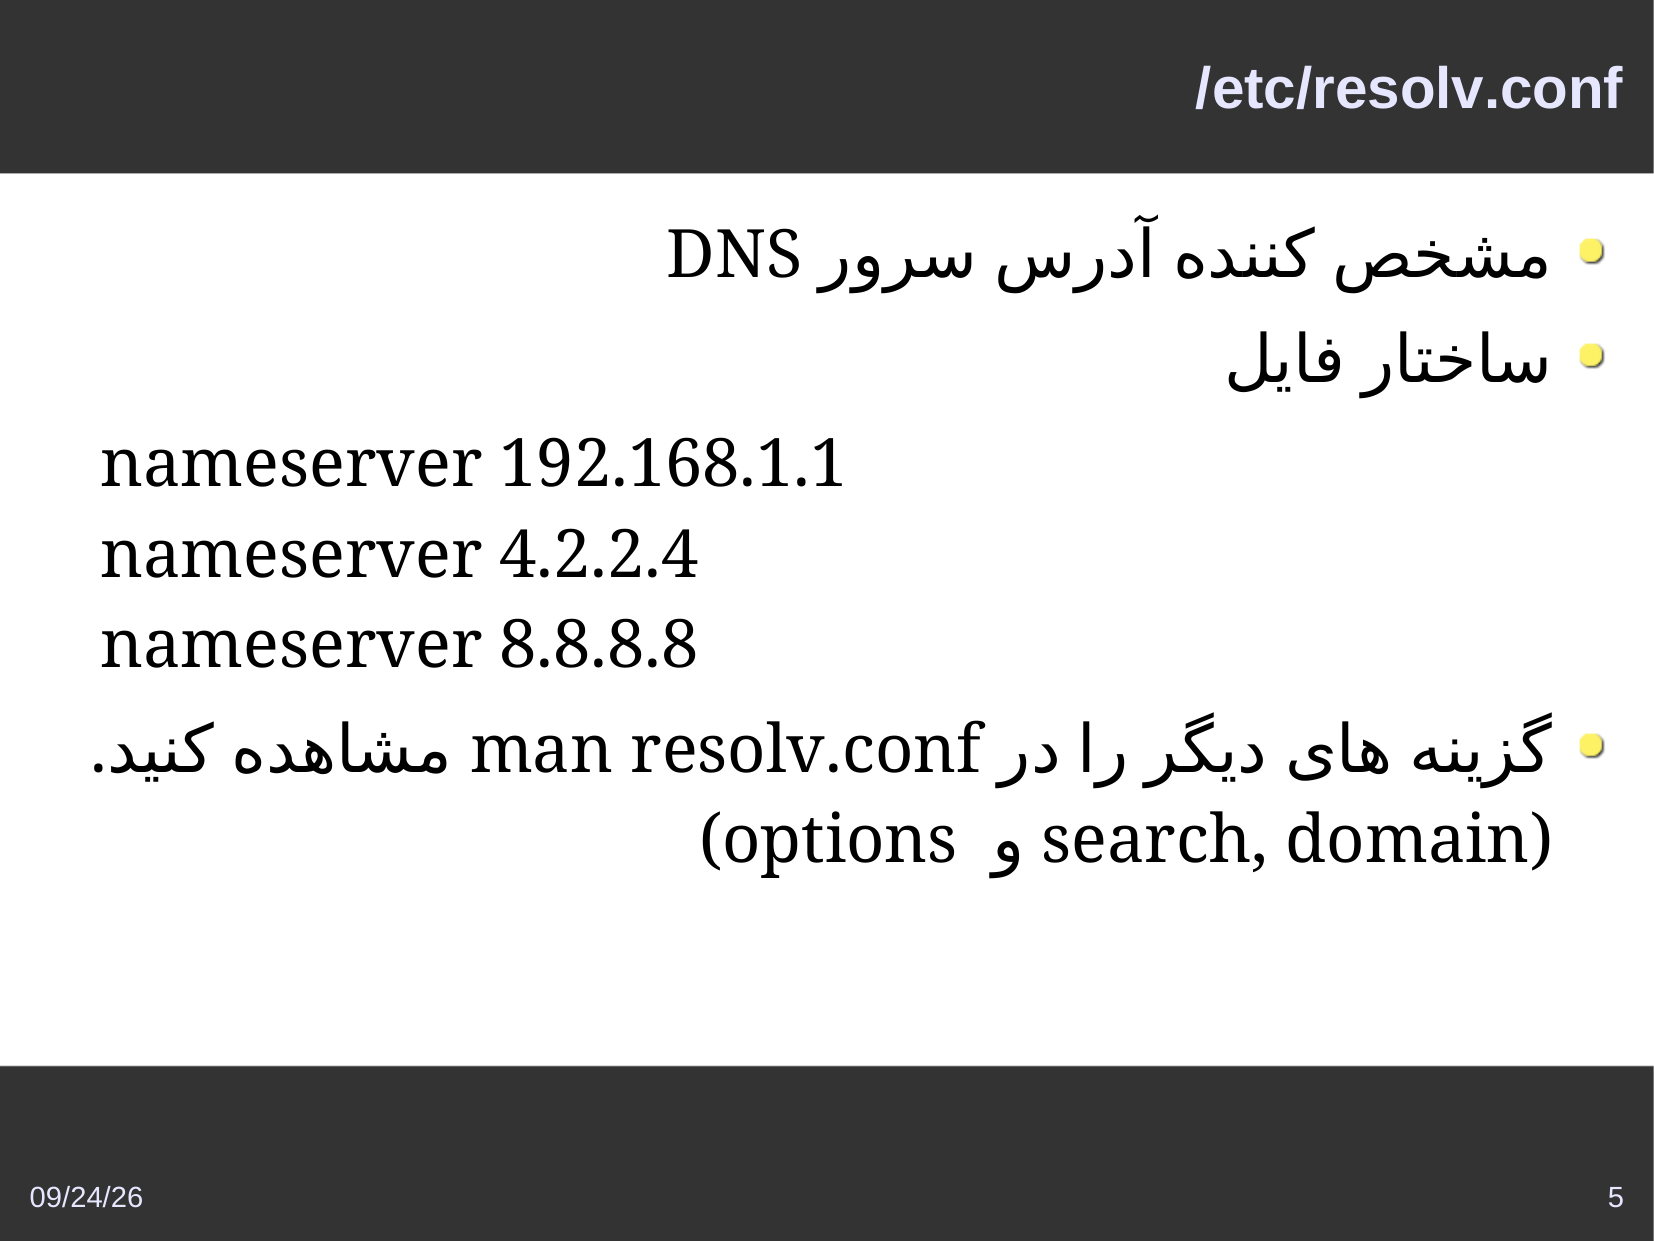

# /etc/resolv.conf
مشخص کننده آدرس سرور DNS
ساختار فایل
nameserver 192.168.1.1
nameserver 4.2.2.4
nameserver 8.8.8.8
گزینه های دیگر را در man resolv.conf مشاهده کنید. (search, domain و options)
5